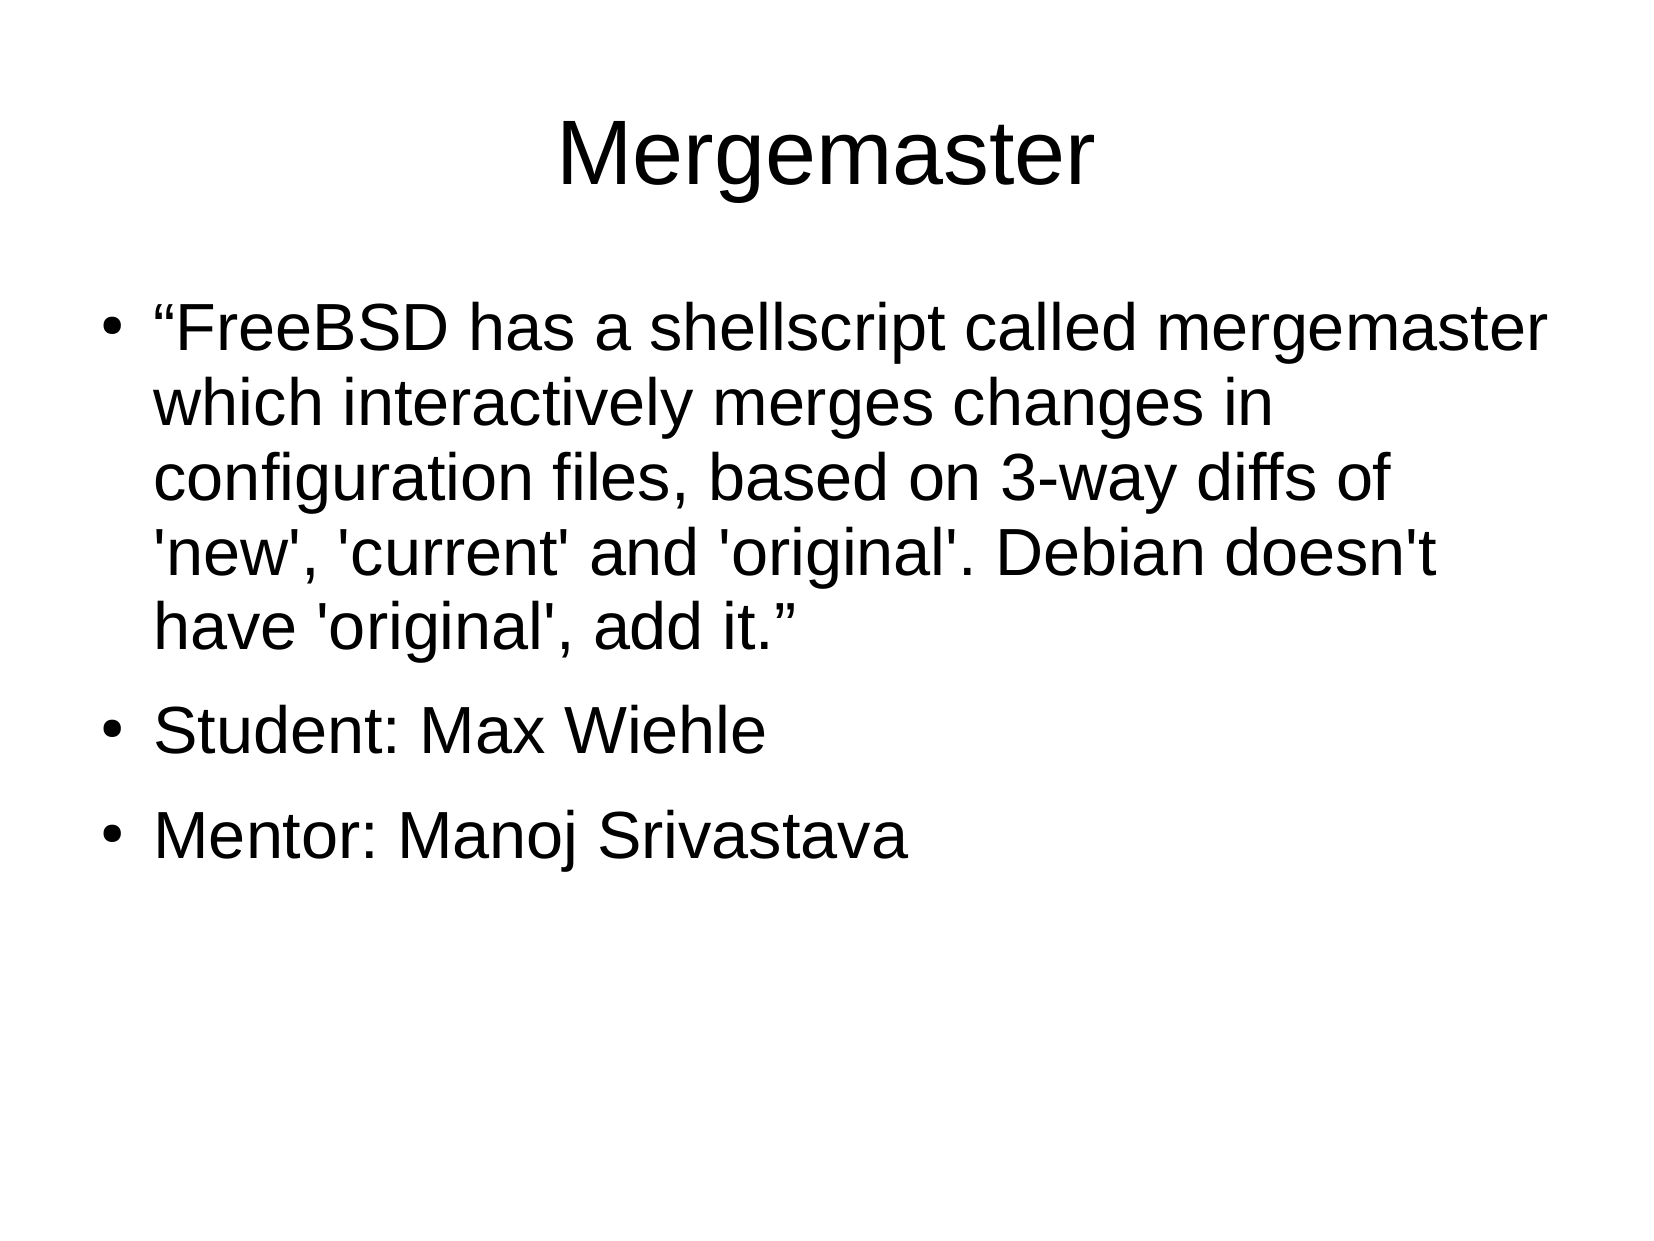

# Mergemaster
“FreeBSD has a shellscript called mergemaster which interactively merges changes in configuration files, based on 3-way diffs of 'new', 'current' and 'original'. Debian doesn't have 'original', add it.”
Student: Max Wiehle
Mentor: Manoj Srivastava